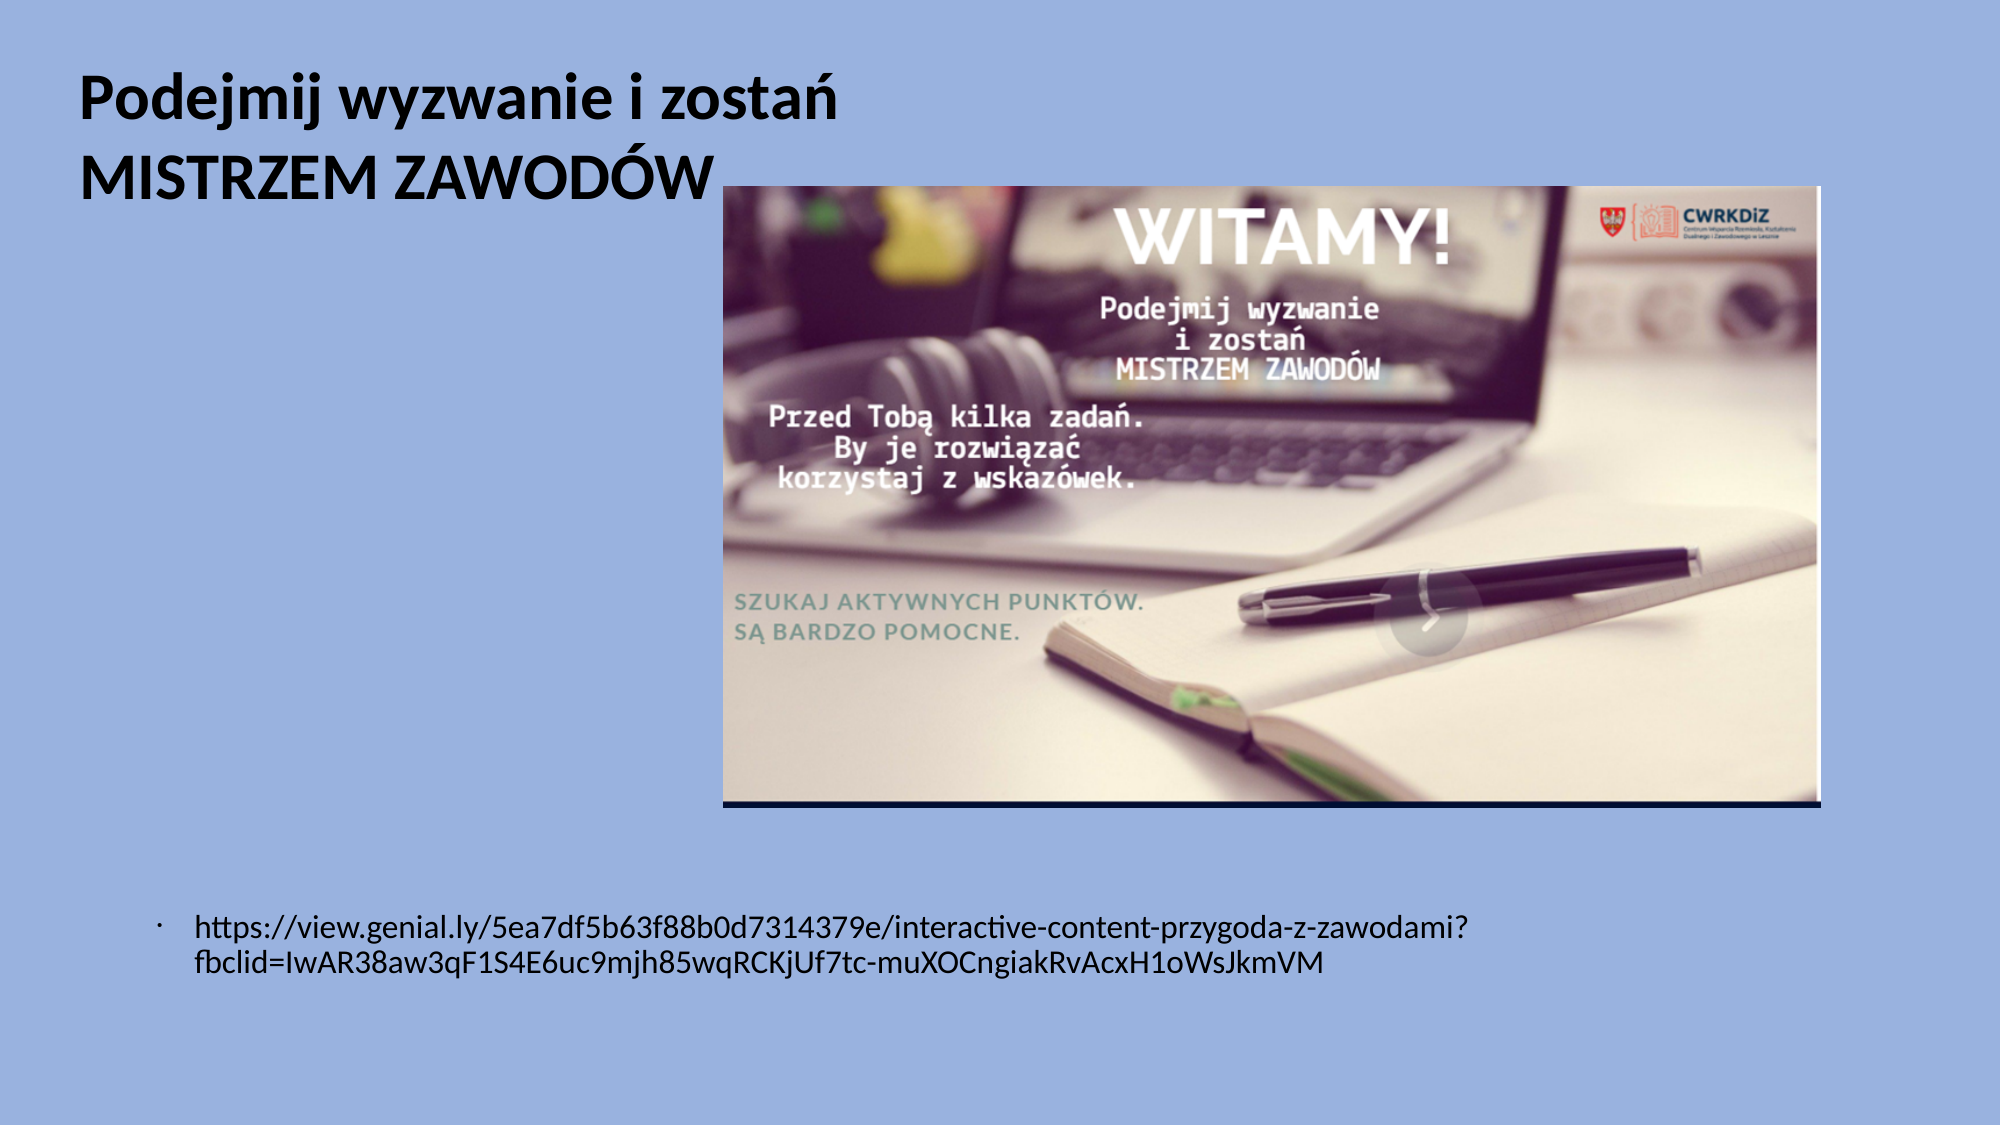

Podejmij wyzwanie i zostań
MISTRZEM ZAWODÓW
# https://view.genial.ly/5ea7df5b63f88b0d7314379e/interactive-content-przygoda-z-zawodami?fbclid=IwAR38aw3qF1S4E6uc9mjh85wqRCKjUf7tc-muXOCngiakRvAcxH1oWsJkmVM